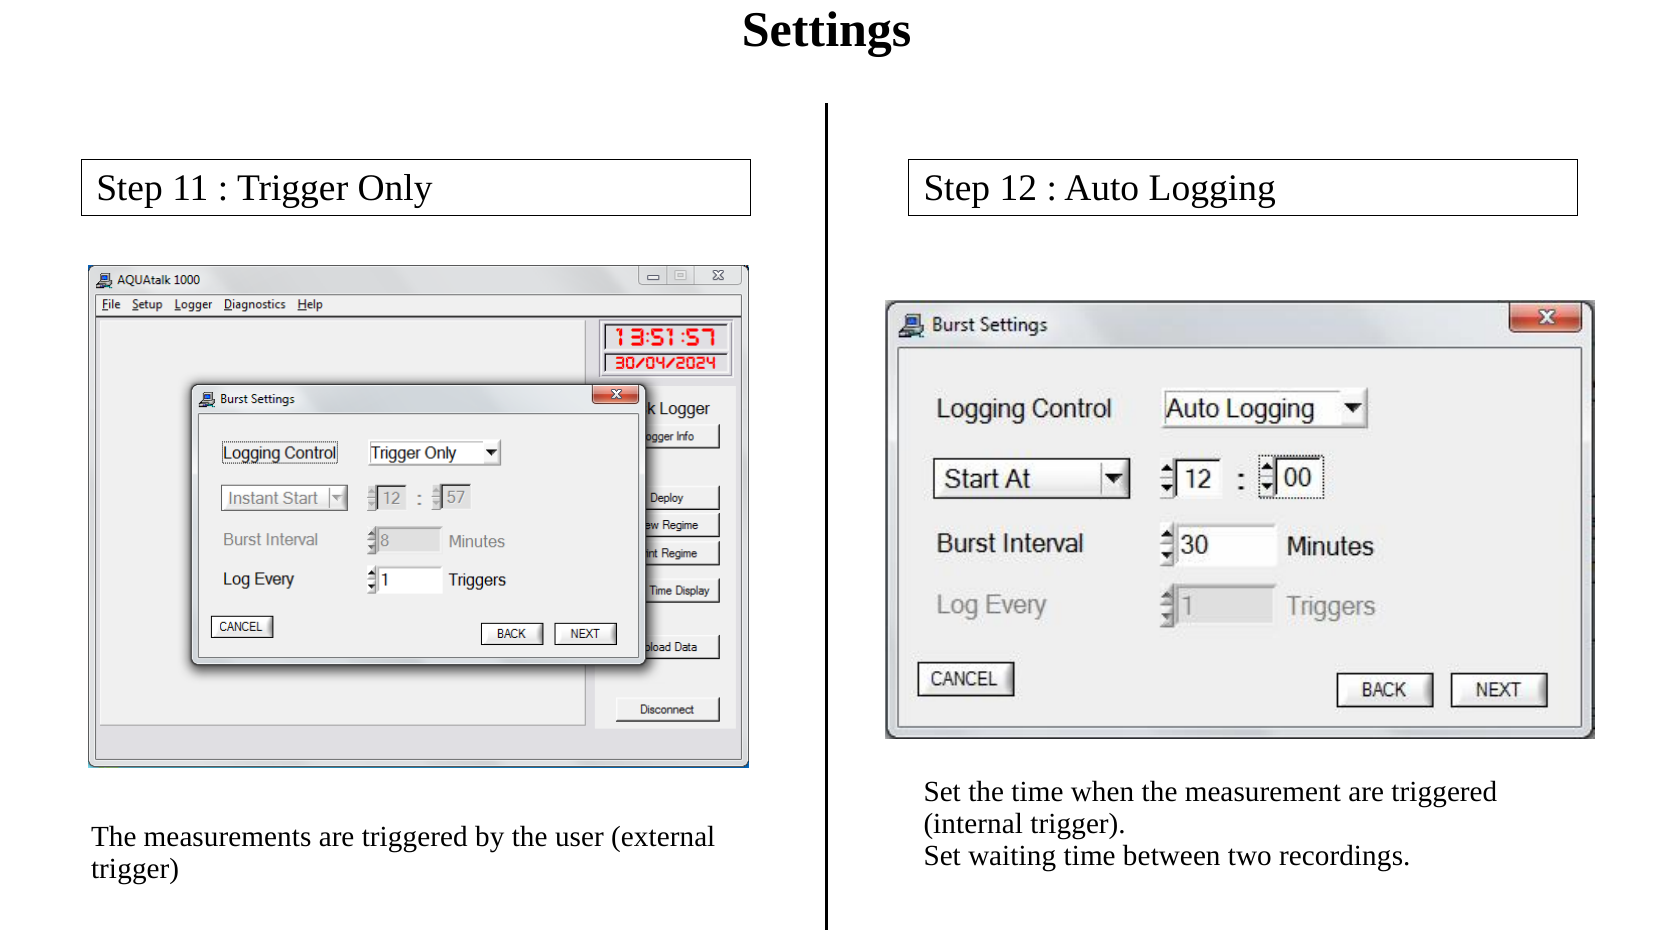

Settings
Step 11 : Trigger Only
Step 12 : Auto Logging
Set the time when the measurement are triggered (internal trigger).
Set waiting time between two recordings.
The measurements are triggered by the user (external trigger)